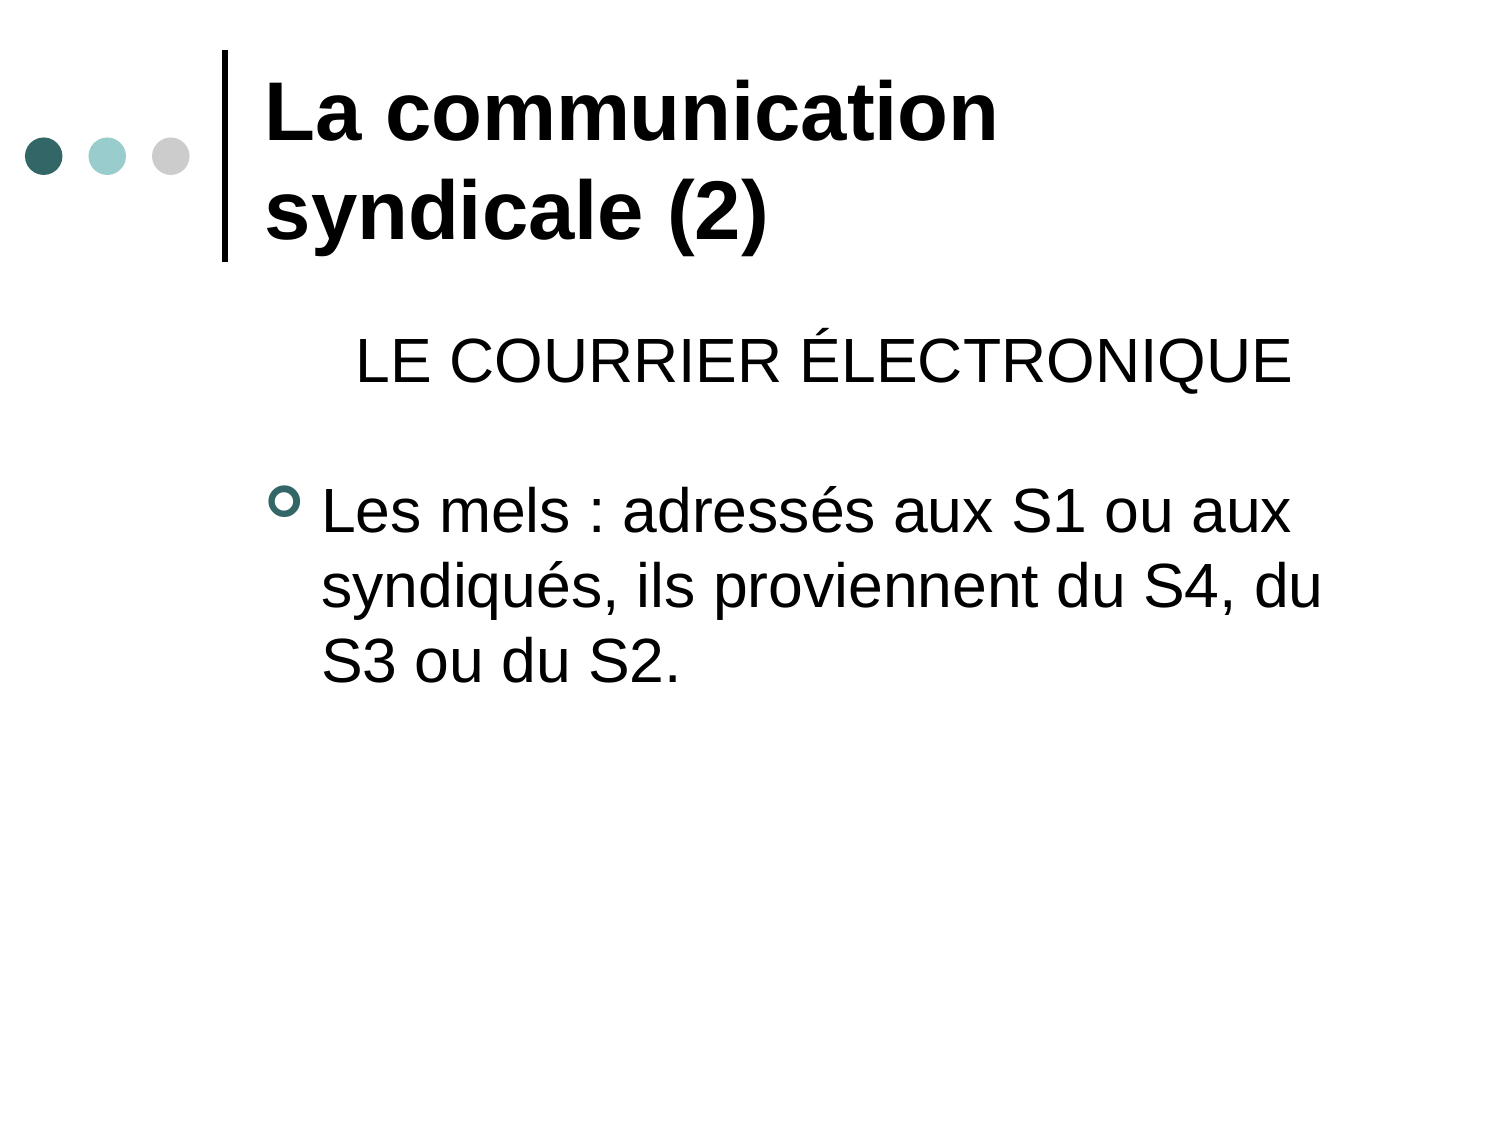

# La communication syndicale (2)
LE COURRIER ÉLECTRONIQUE
Les mels : adressés aux S1 ou aux syndiqués, ils proviennent du S4, du S3 ou du S2.